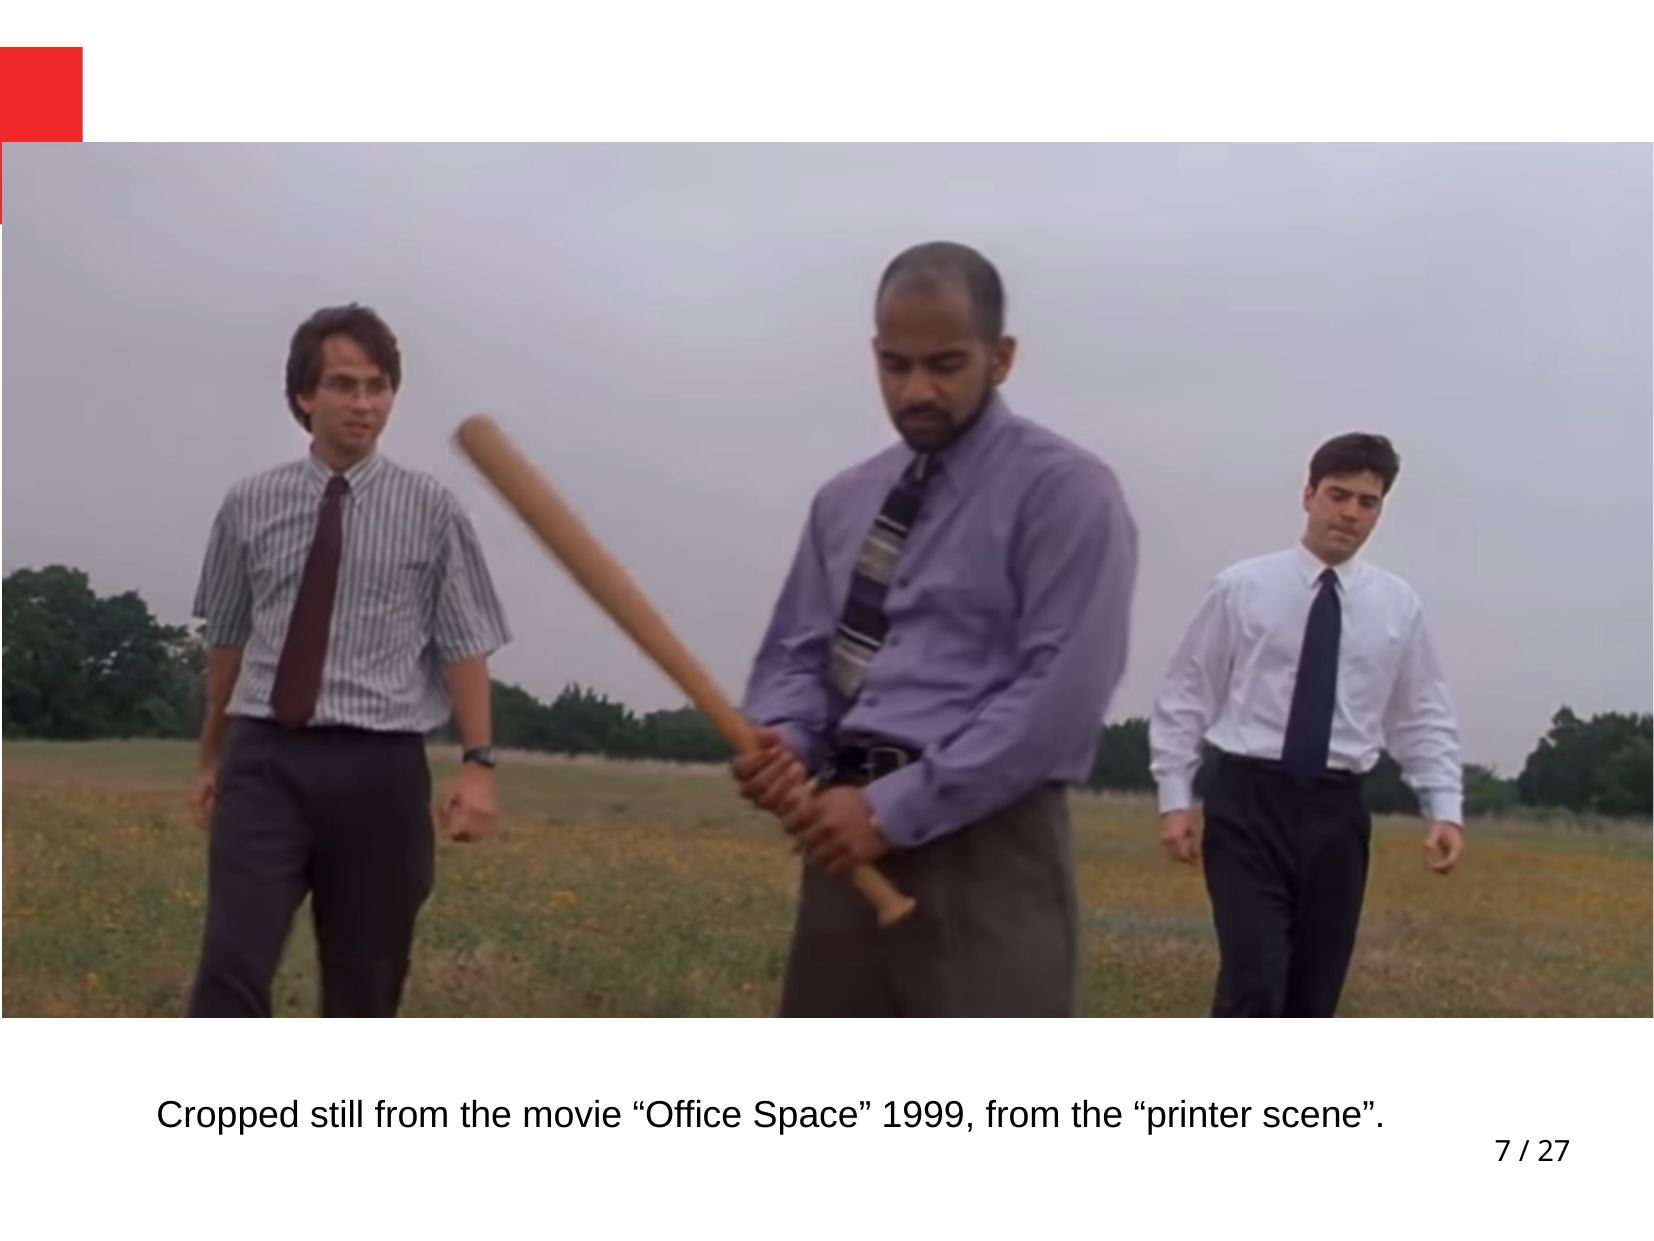

#
Cropped still from the movie “Office Space” 1999, from the “printer scene”.
7